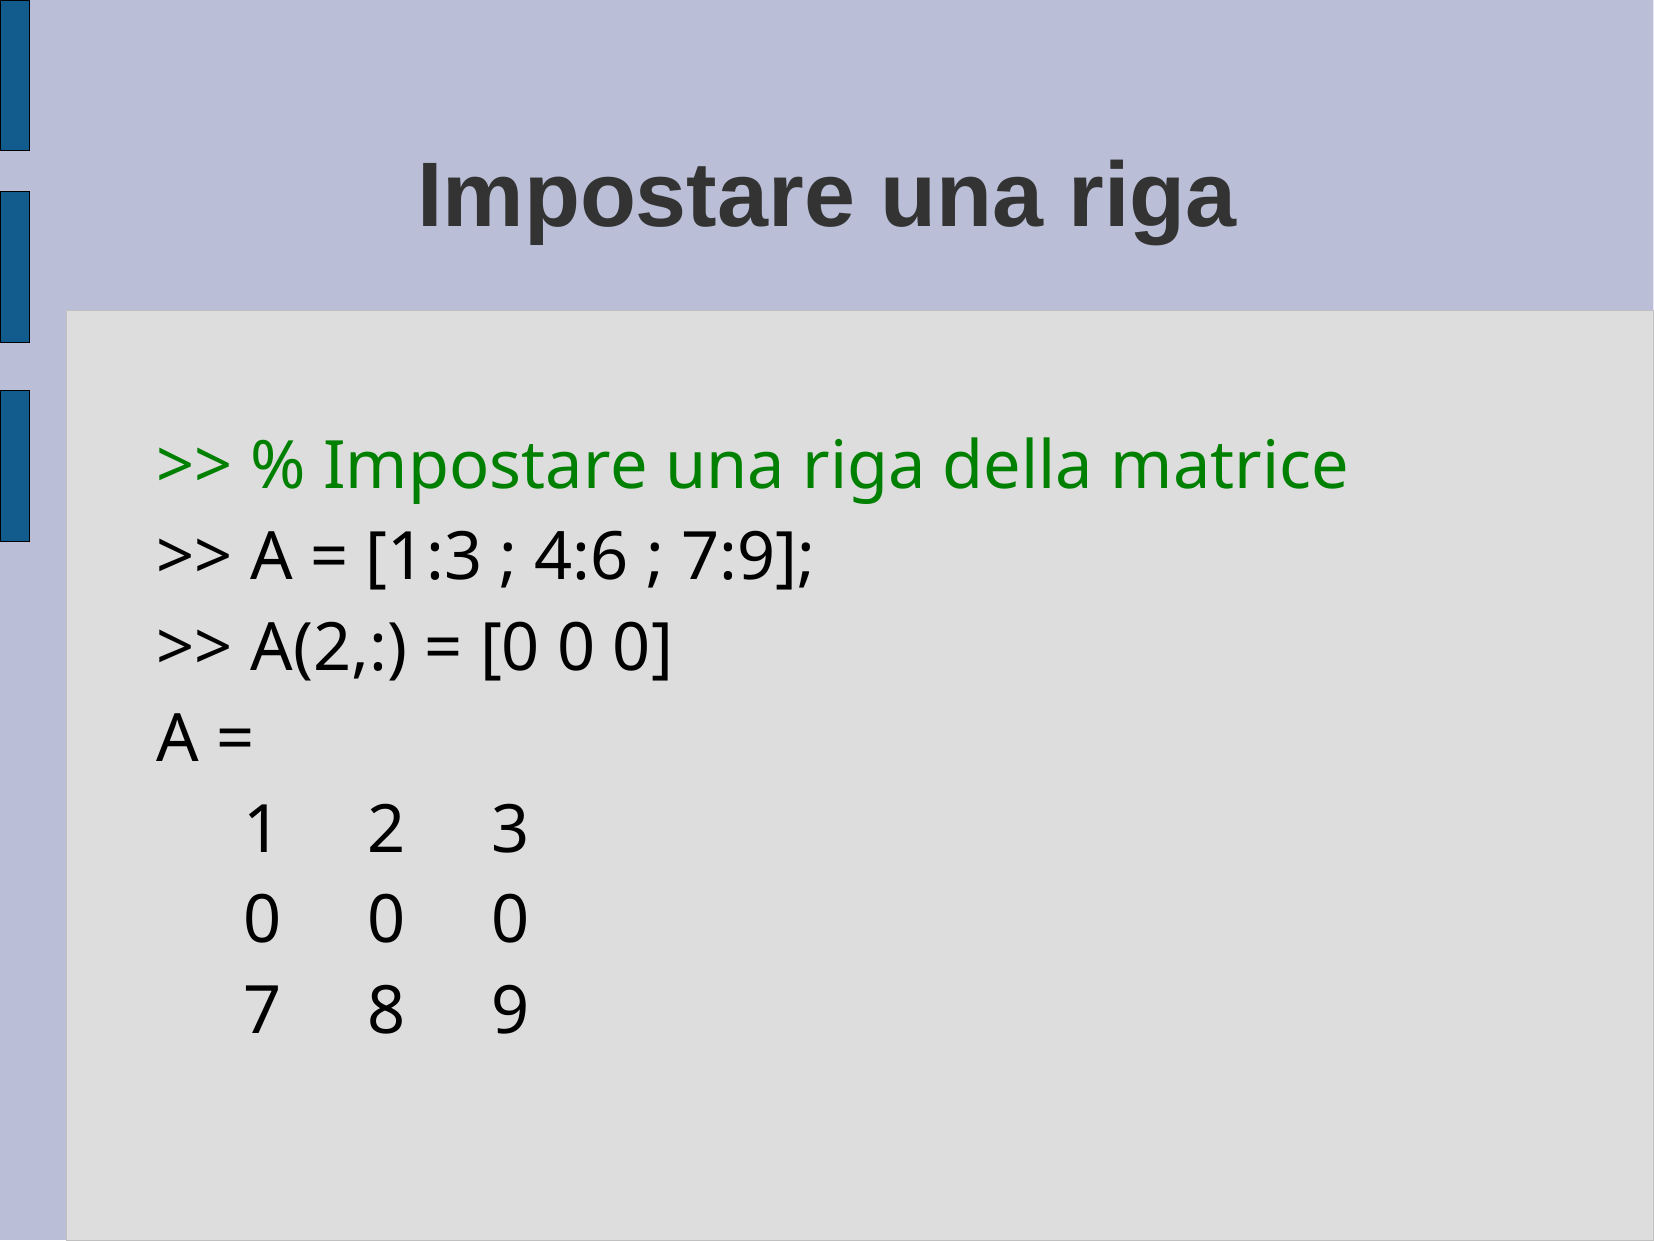

# Impostare una riga
>> % Impostare una riga della matrice
>> A = [1:3 ; 4:6 ; 7:9];
>> A(2,:) = [0 0 0]
A =
 1 2 3
 0 0 0
 7 8 9